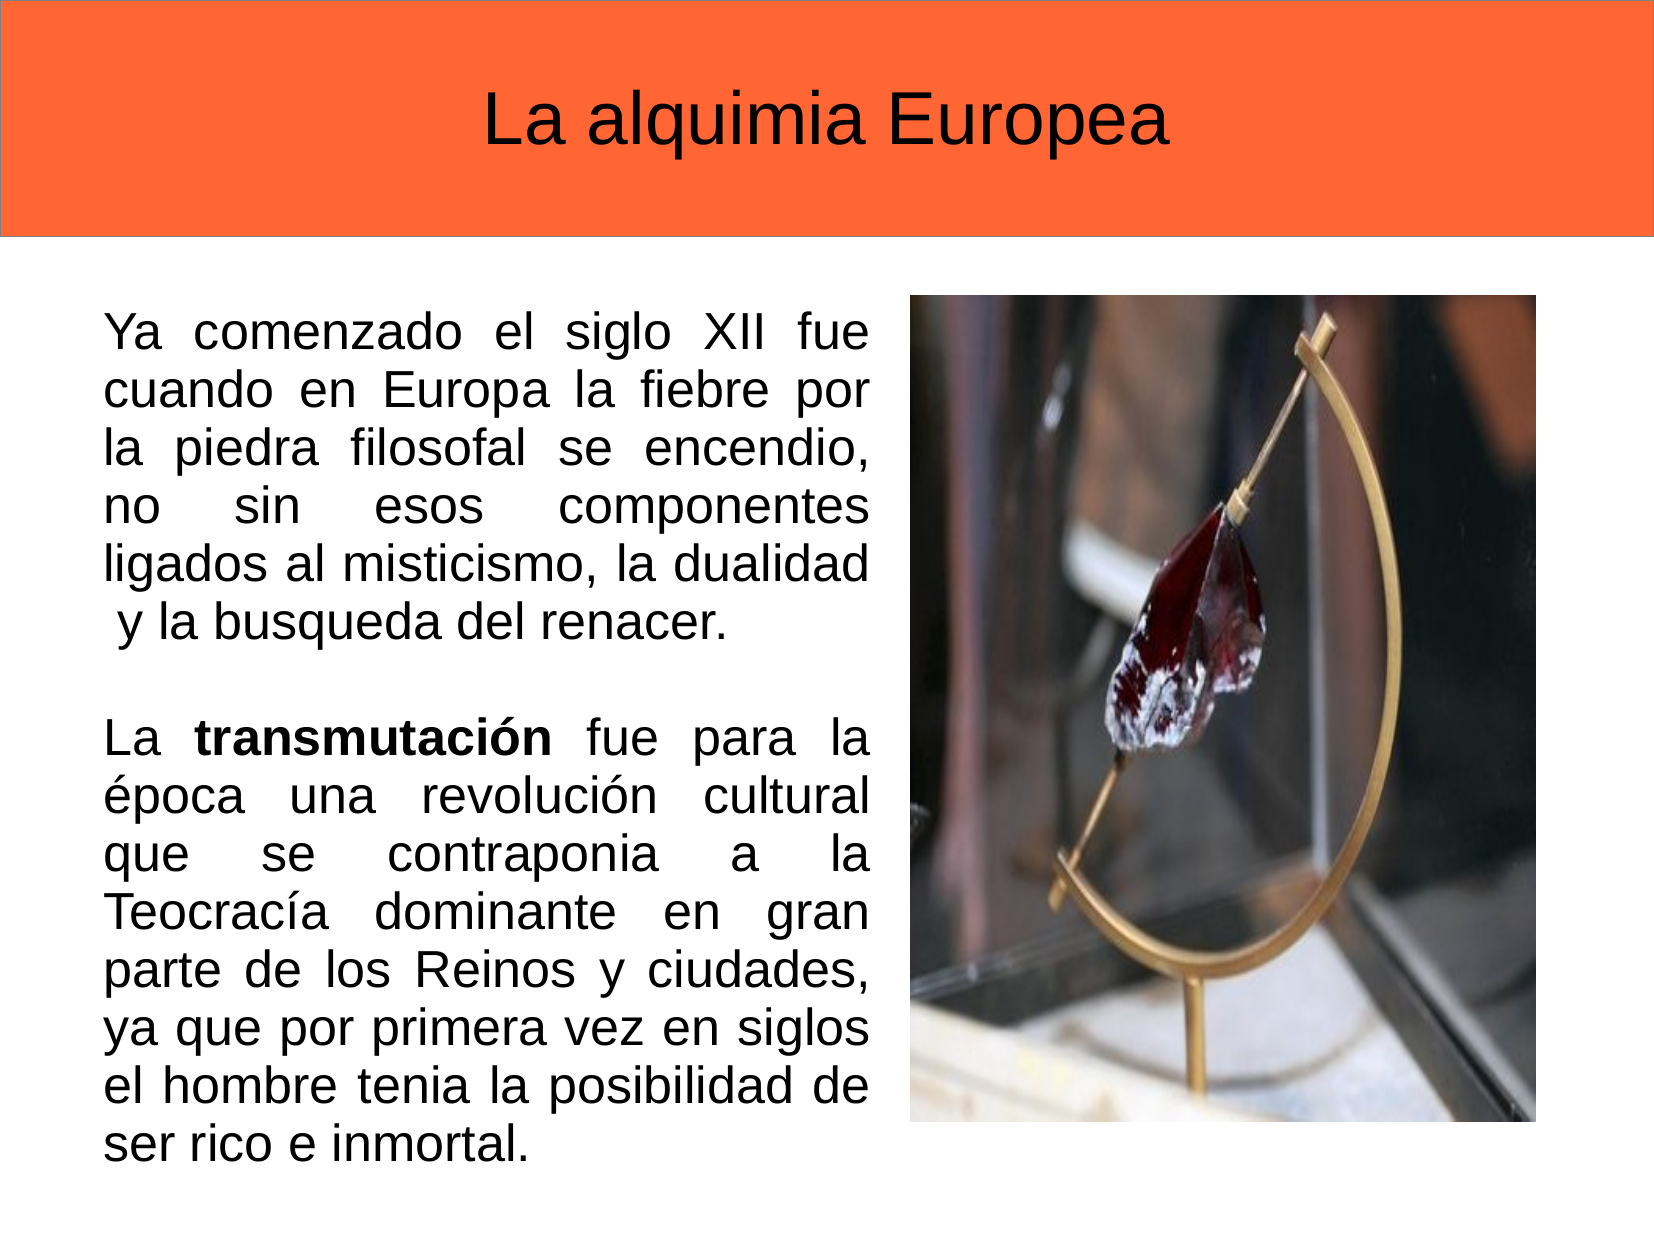

La alquimia Europea
Ya comenzado el siglo XII fue cuando en Europa la fiebre por la piedra filosofal se encendio, no sin esos componentes ligados al misticismo, la dualidad y la busqueda del renacer.
La transmutación fue para la época una revolución cultural que se contraponia a la Teocracía dominante en gran parte de los Reinos y ciudades, ya que por primera vez en siglos el hombre tenia la posibilidad de ser rico e inmortal.